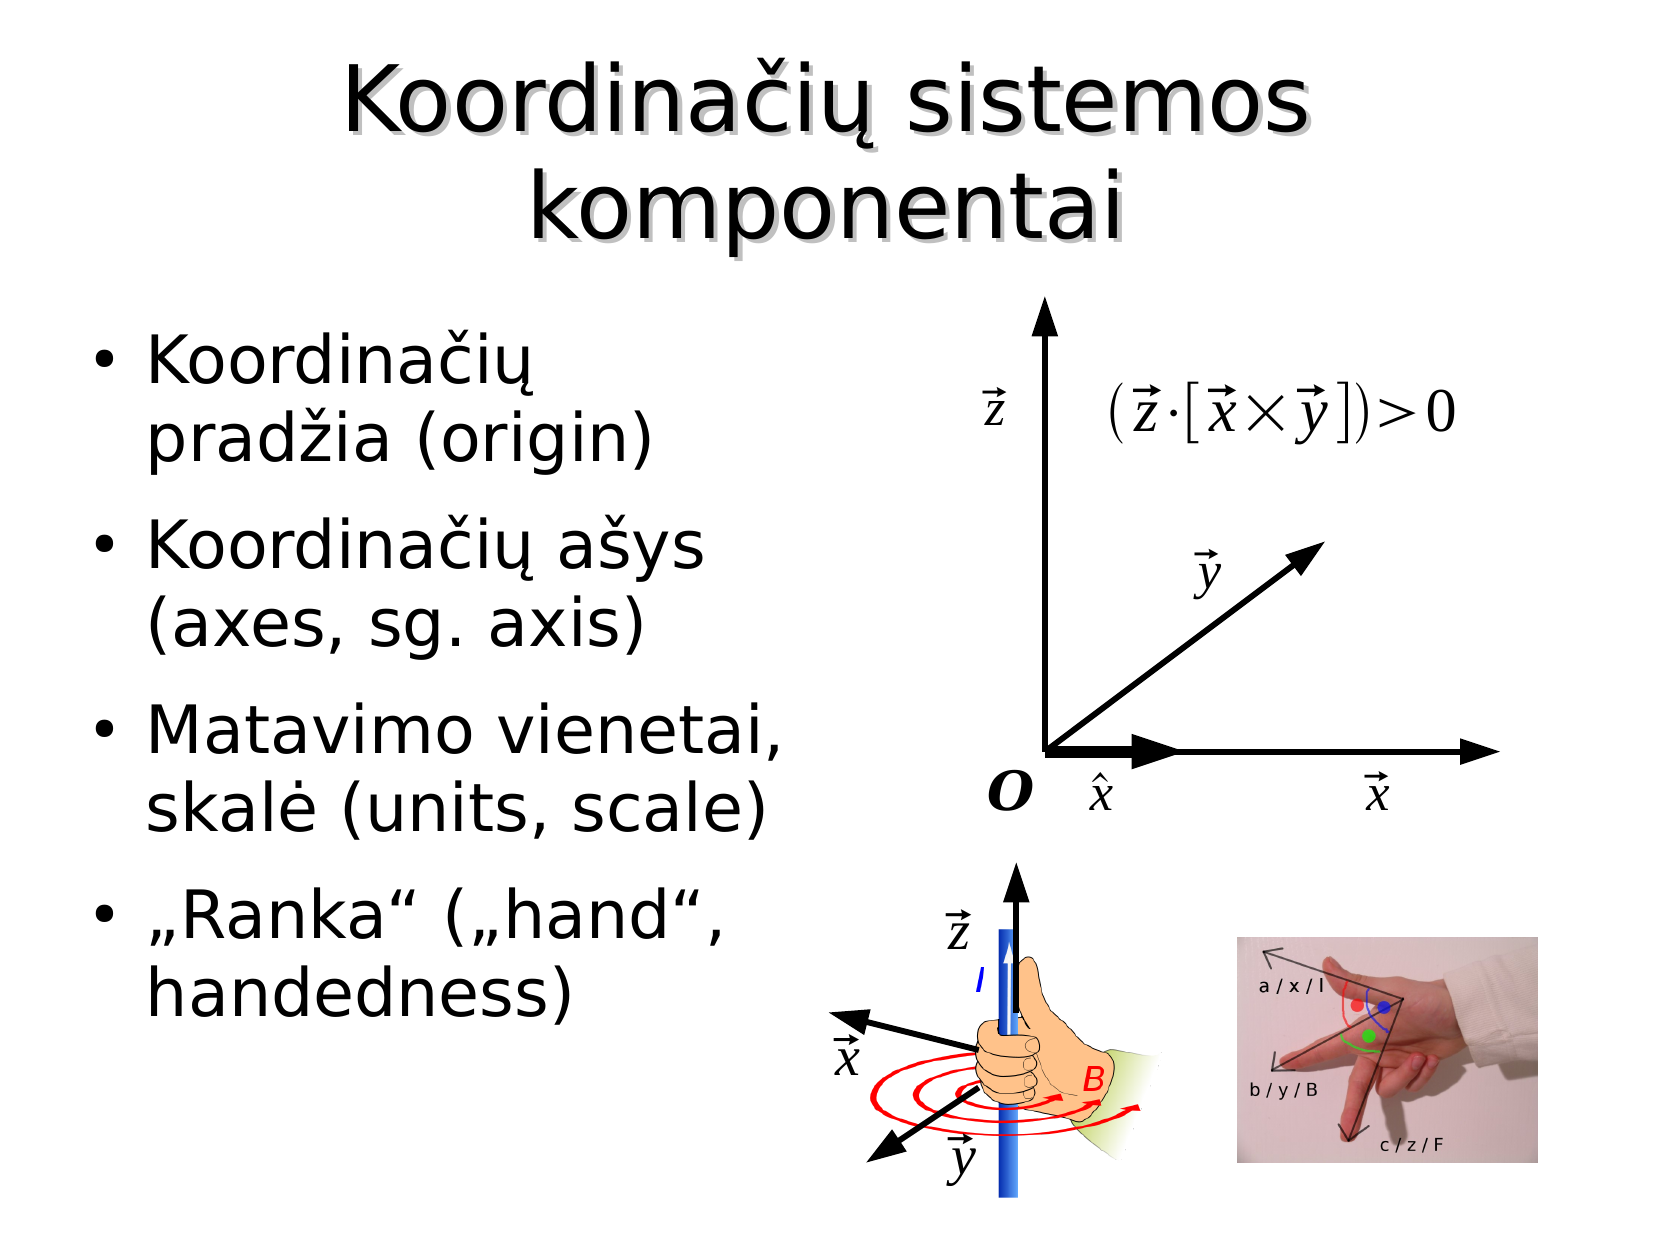

# Koordinačių sistemos komponentai
O
Koordinačių pradžia (origin)
Koordinačių ašys (axes, sg. axis)
Matavimo vienetai, skalė (units, scale)
„Ranka“ („hand“, handedness)